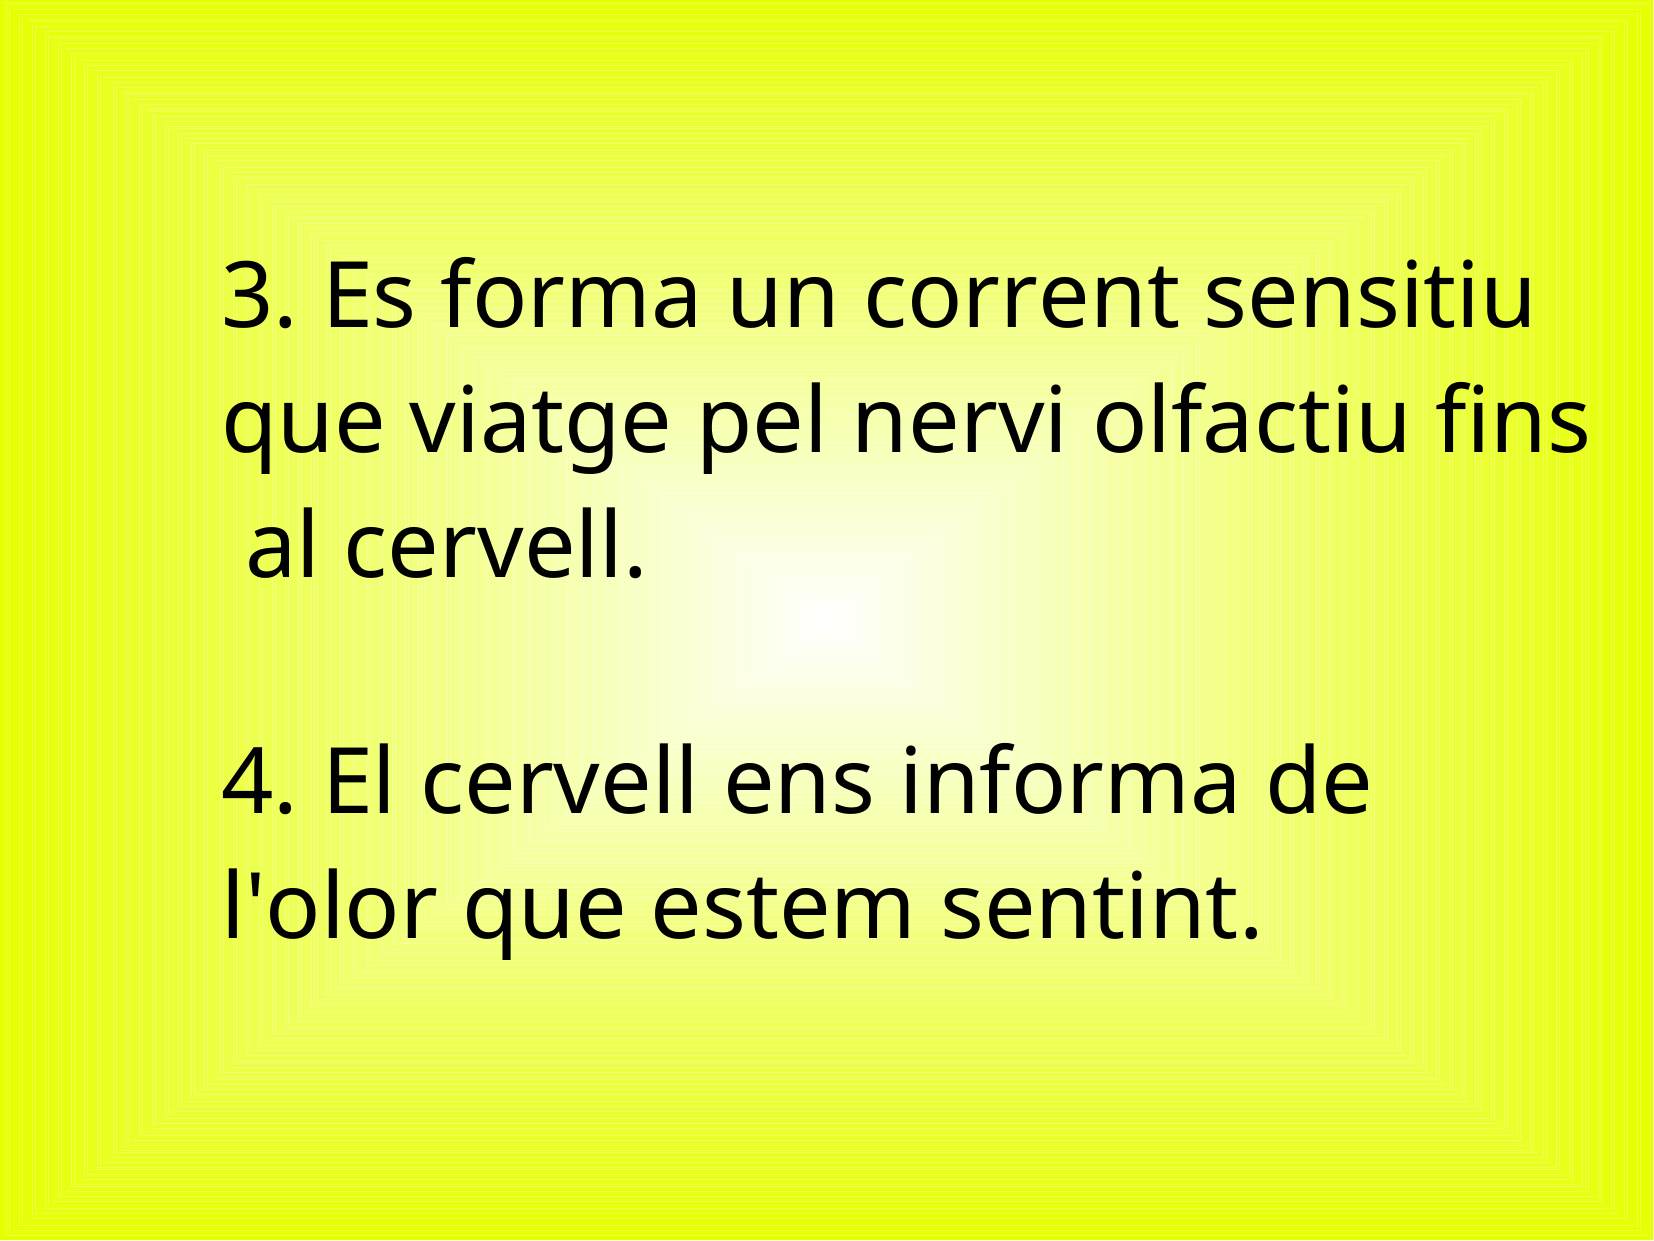

3. Es forma un corrent sensitiu
que viatge pel nervi olfactiu fins
 al cervell.
4. El cervell ens informa de
l'olor que estem sentint.